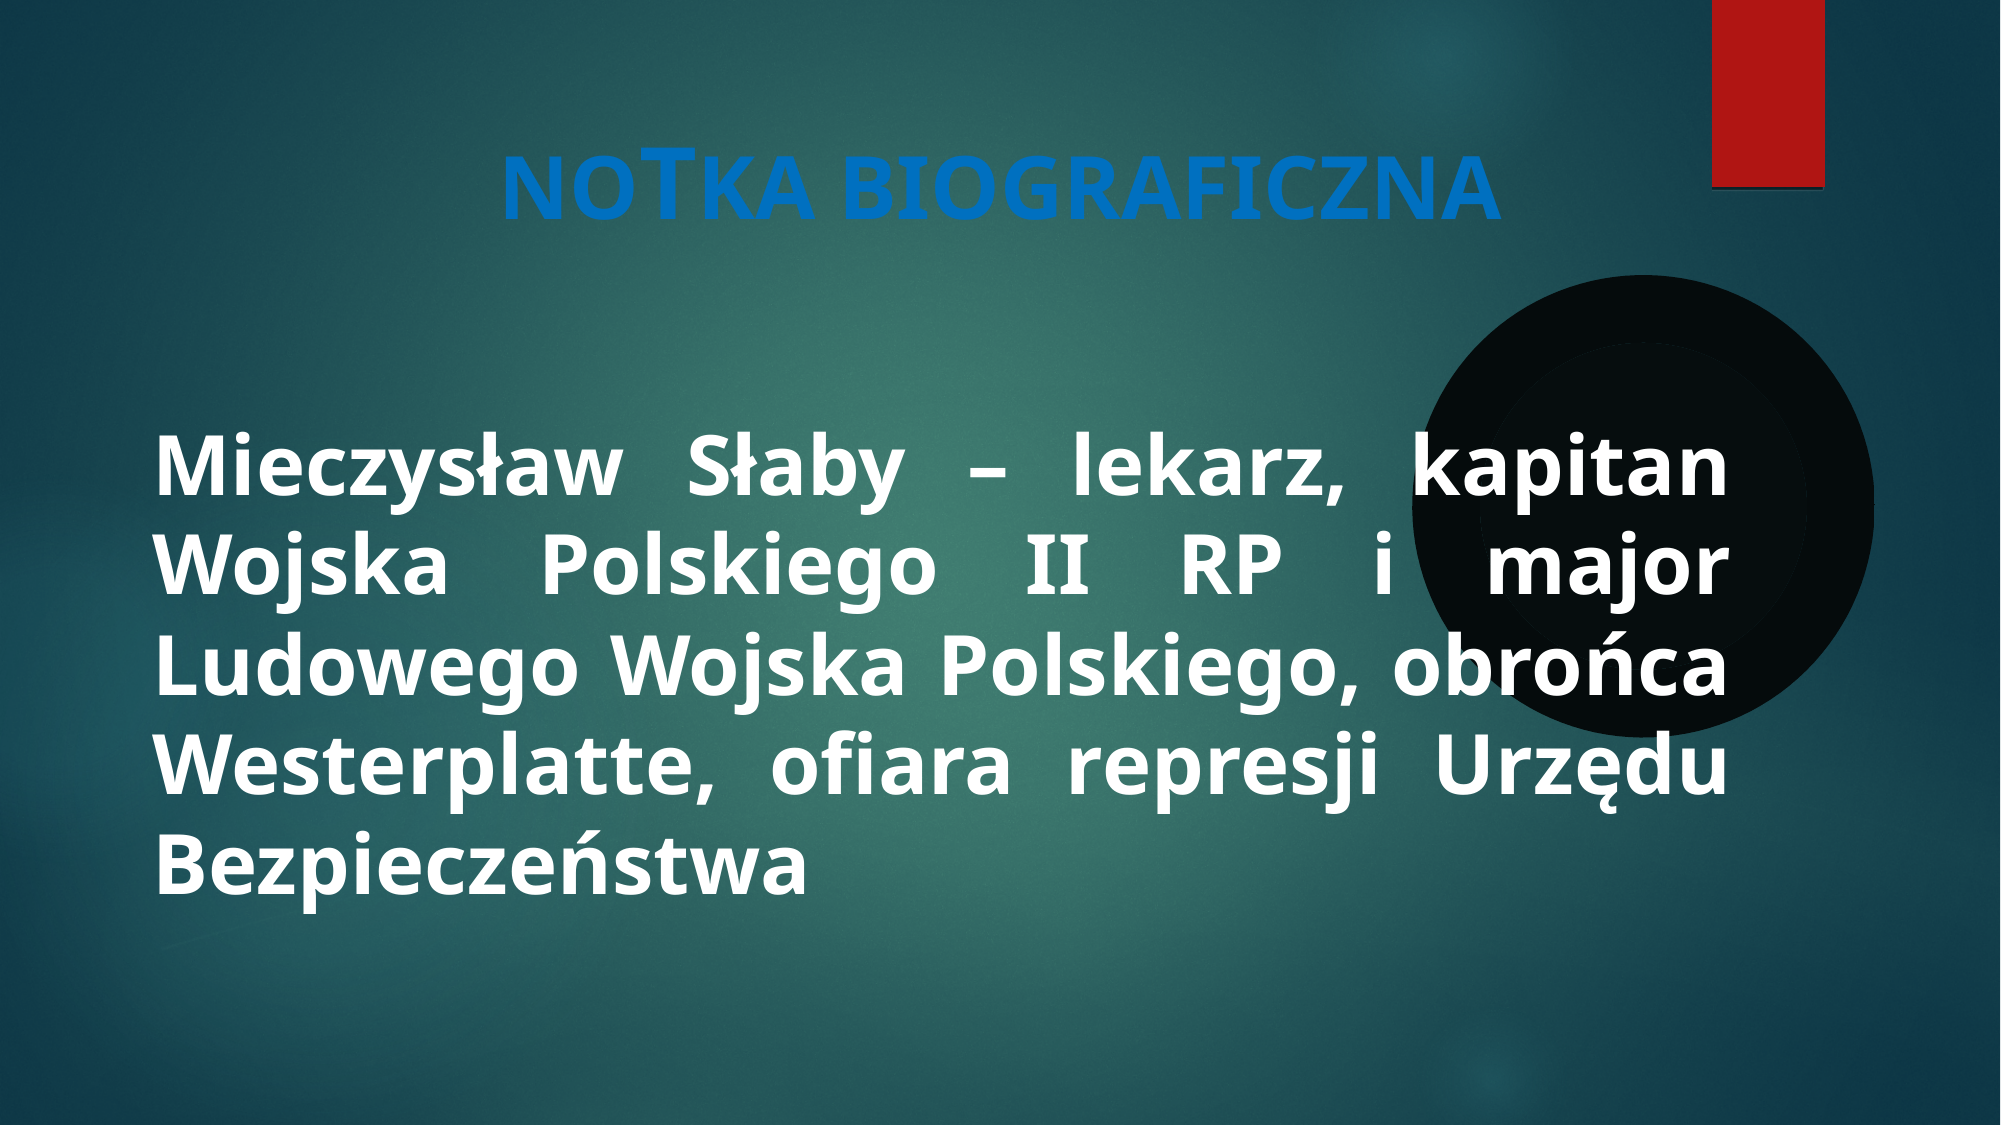

# NOTKA BIOGRAFICZNA
Mieczysław Słaby – lekarz, kapitan Wojska Polskiego II RP i major Ludowego Wojska Polskiego, obrońca Westerplatte, ofiara represji Urzędu Bezpieczeństwa